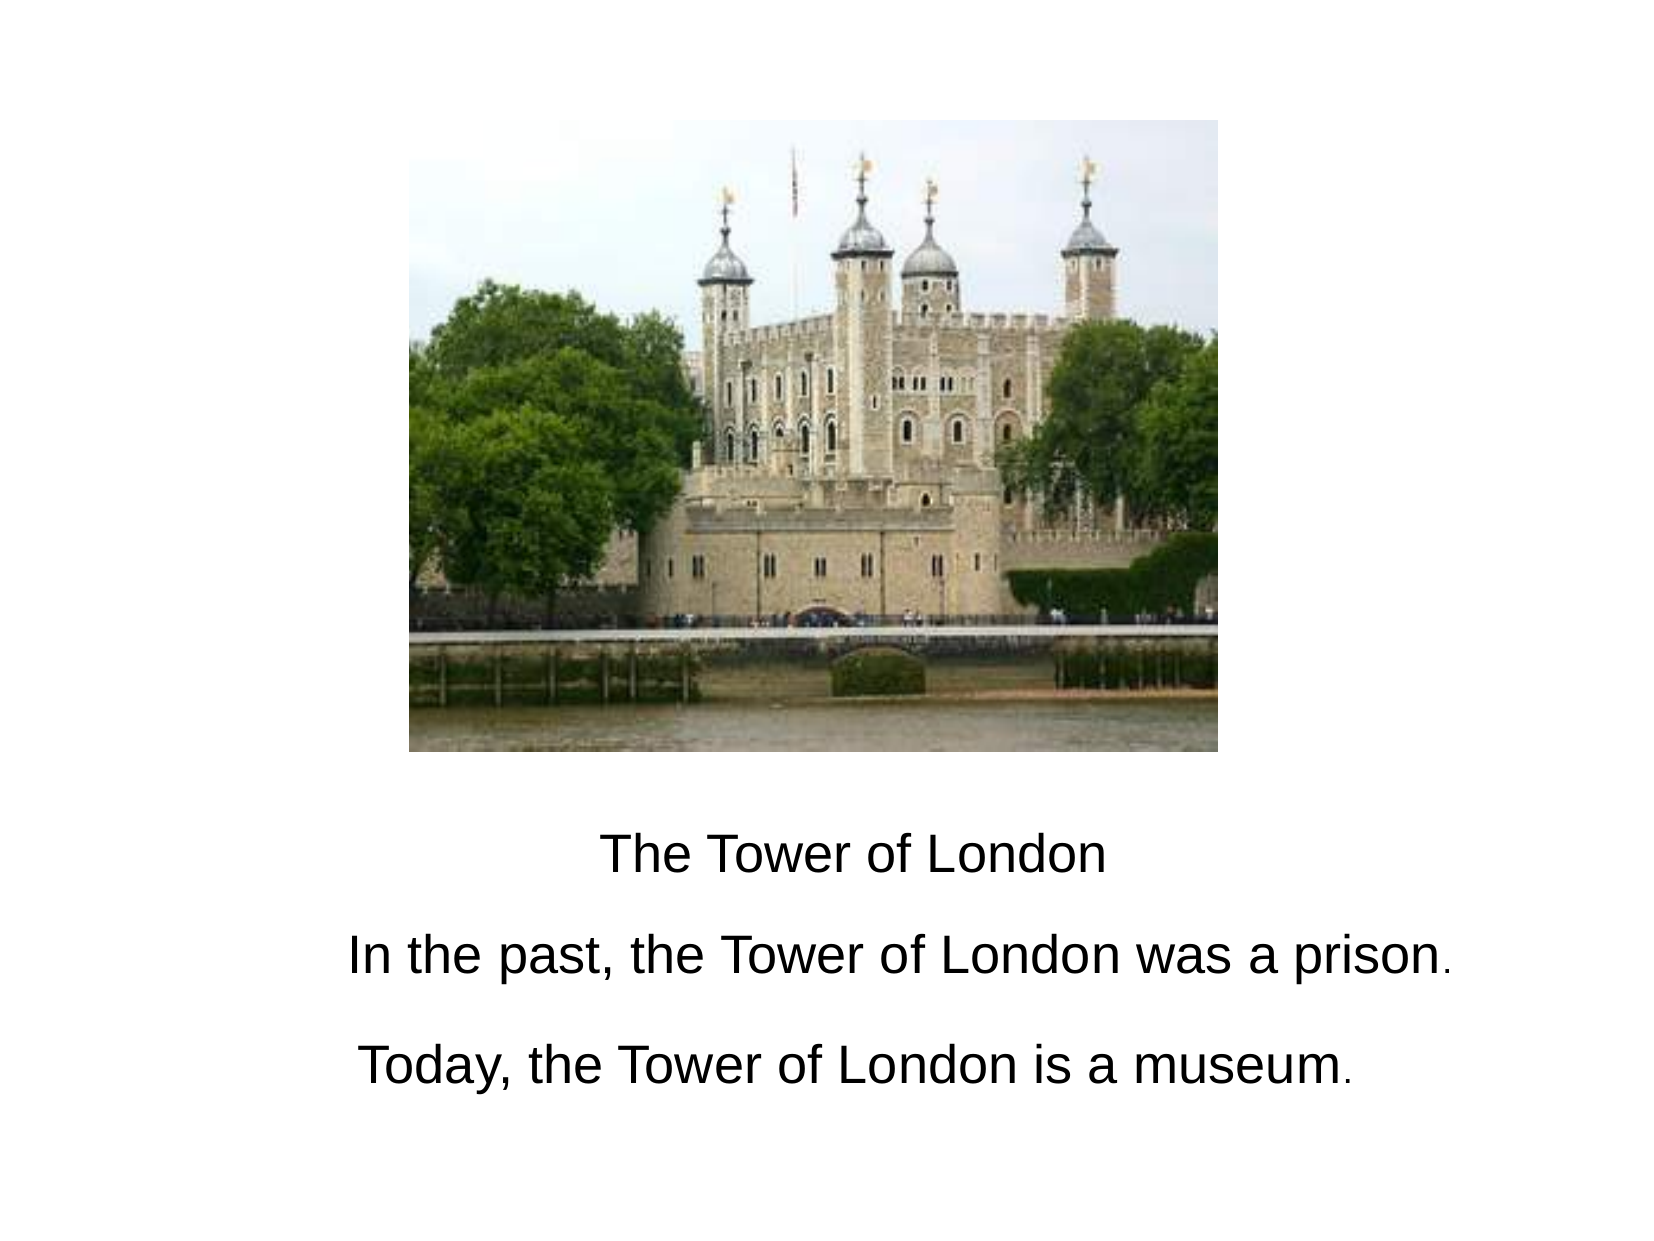

The Tower of London
In the past, the Tower of London was a prison.
Today, the Tower of London is a museum.